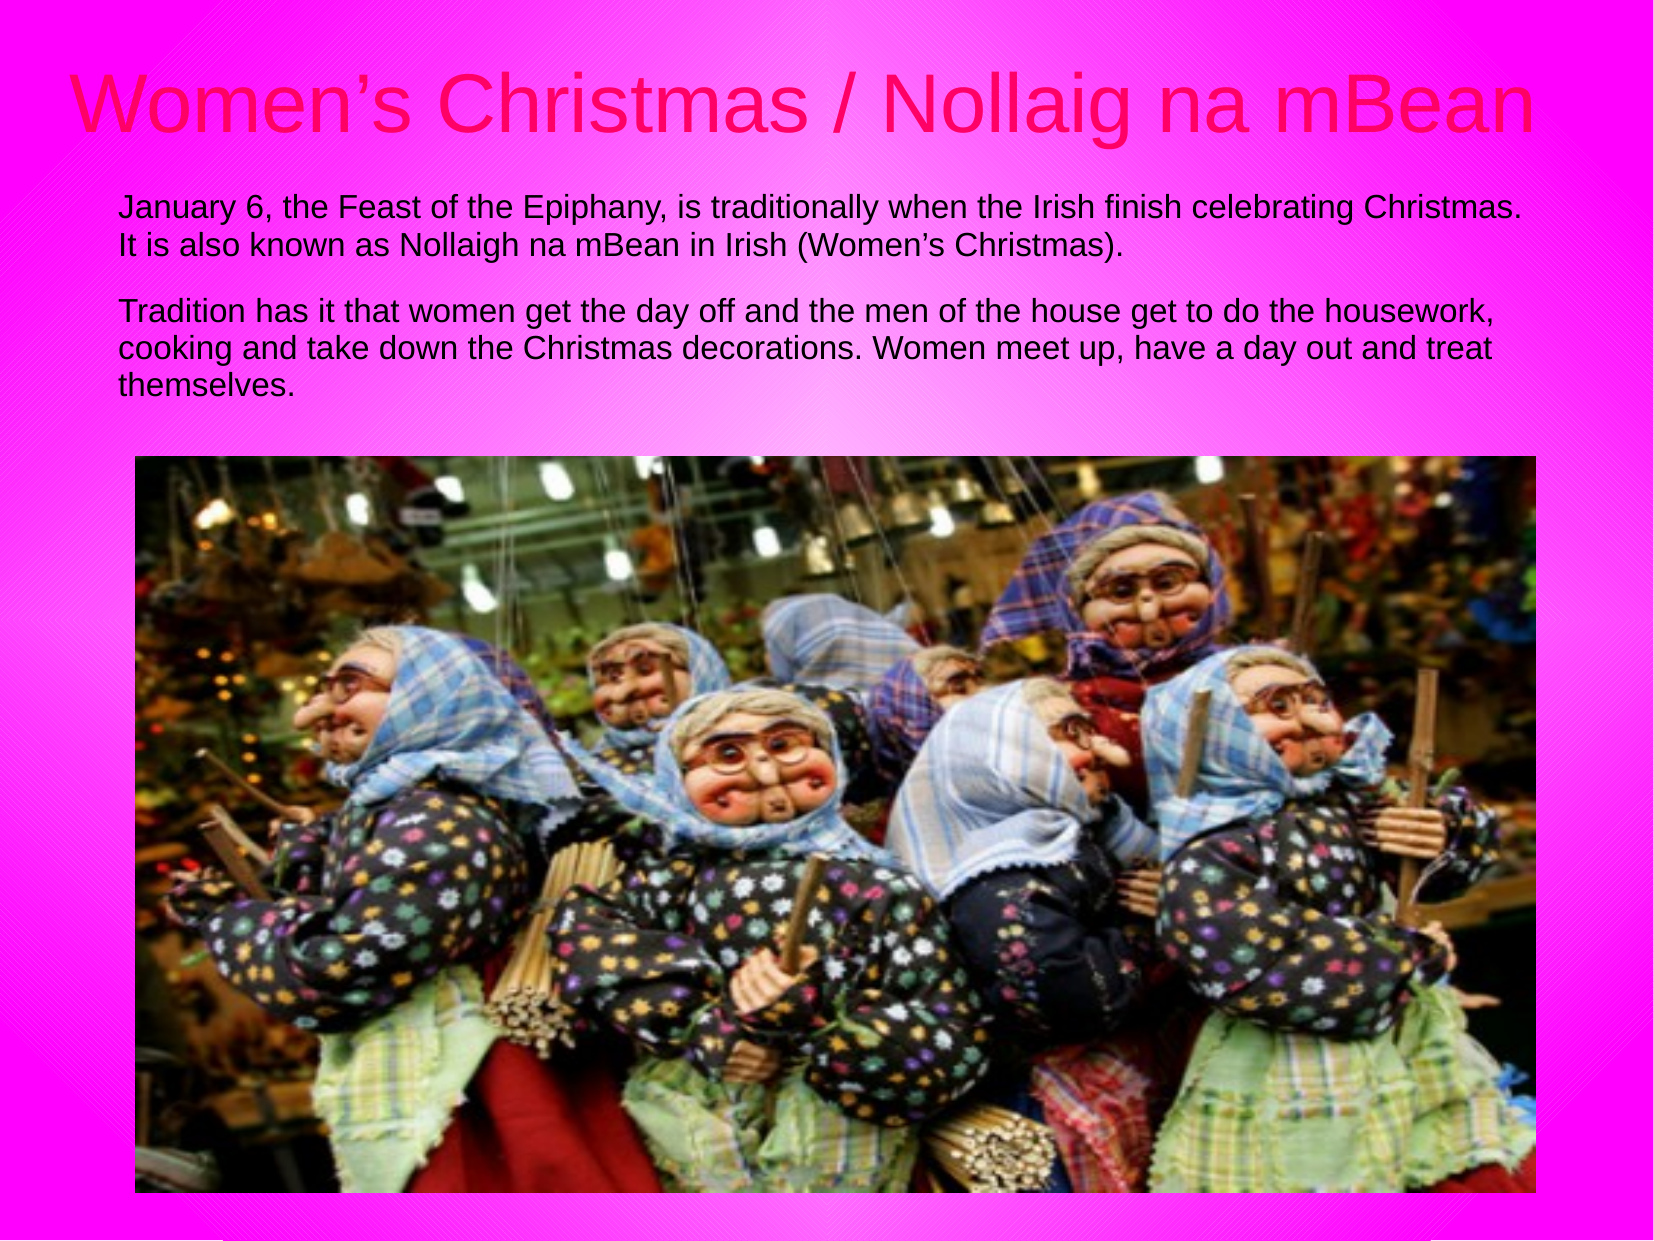

# Women’s Christmas / Nollaig na mBean
January 6, the Feast of the Epiphany, is traditionally when the Irish finish celebrating Christmas. It is also known as Nollaigh na mBean in Irish (Women’s Christmas).
Tradition has it that women get the day off and the men of the house get to do the housework, cooking and take down the Christmas decorations. Women meet up, have a day out and treat themselves.